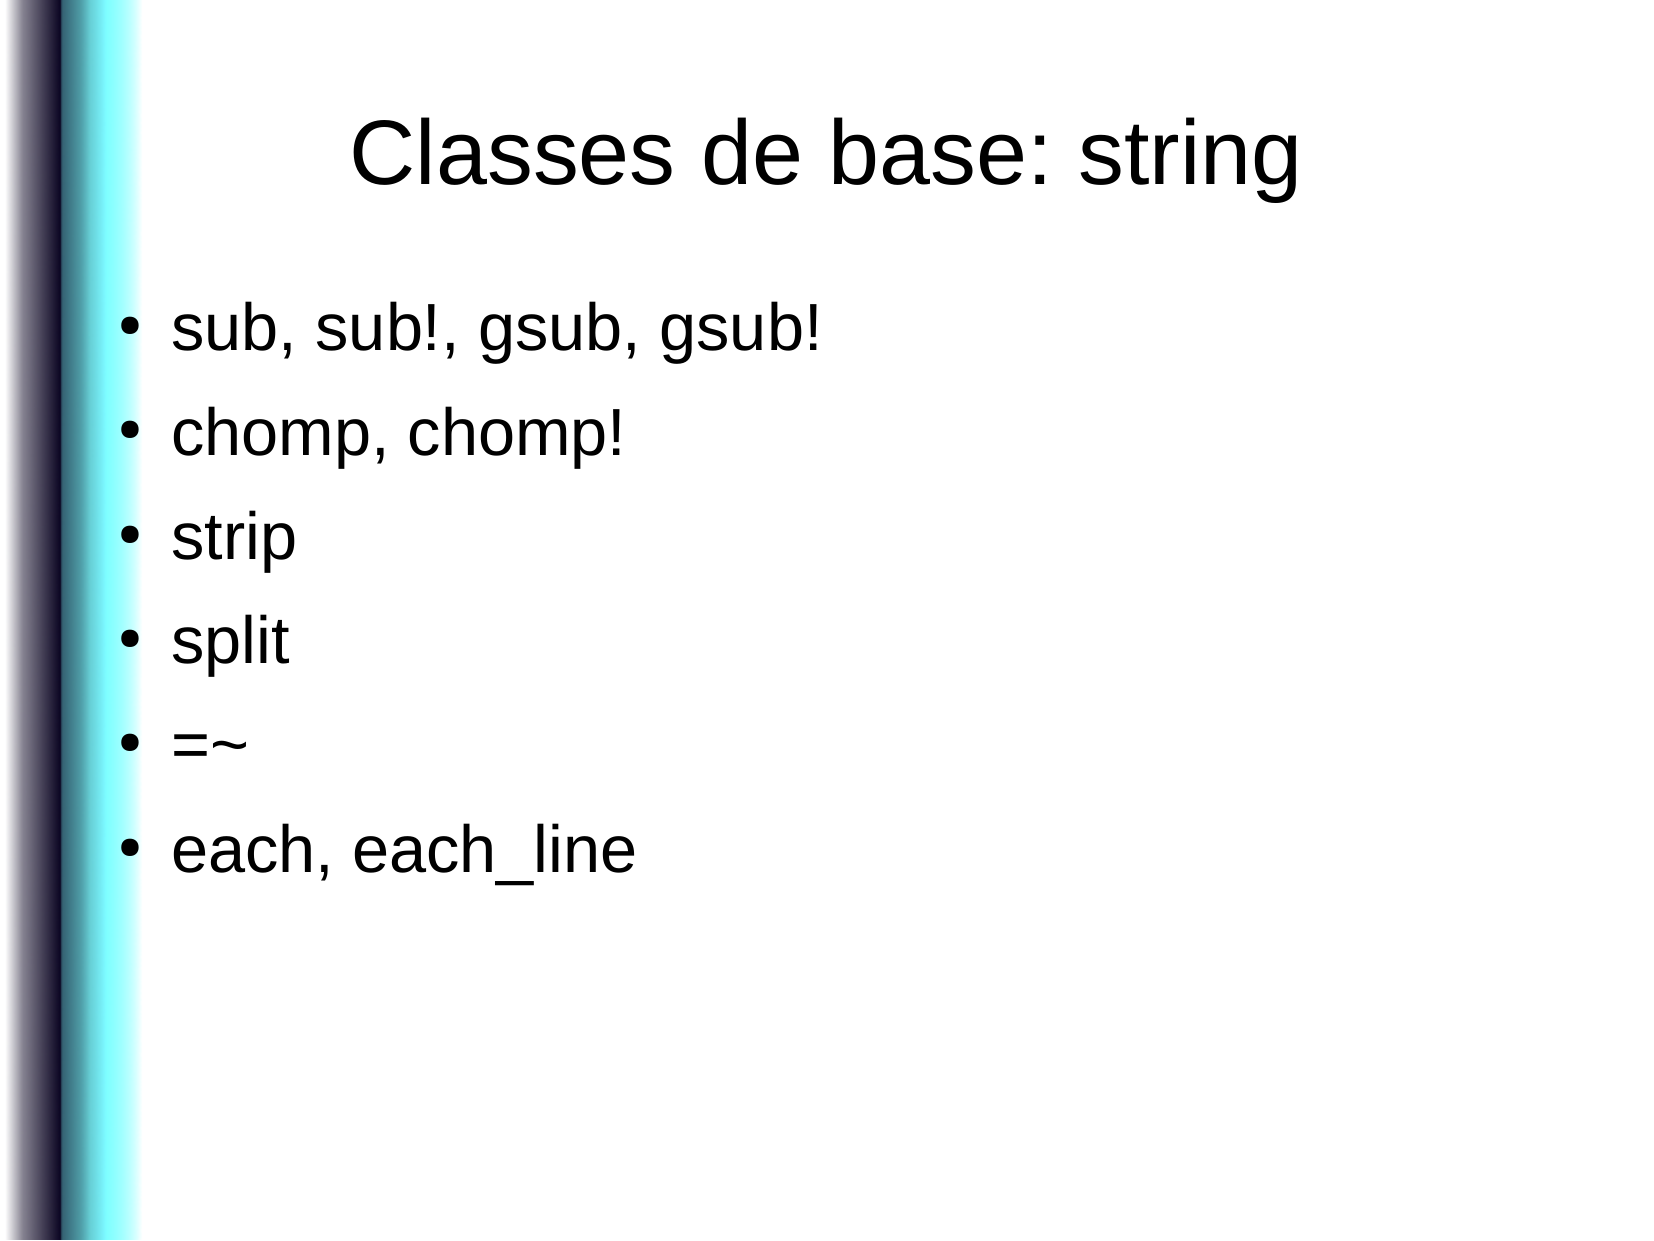

# Classes de base: string
sub, sub!, gsub, gsub!
chomp, chomp!
strip
split
=~
each, each_line